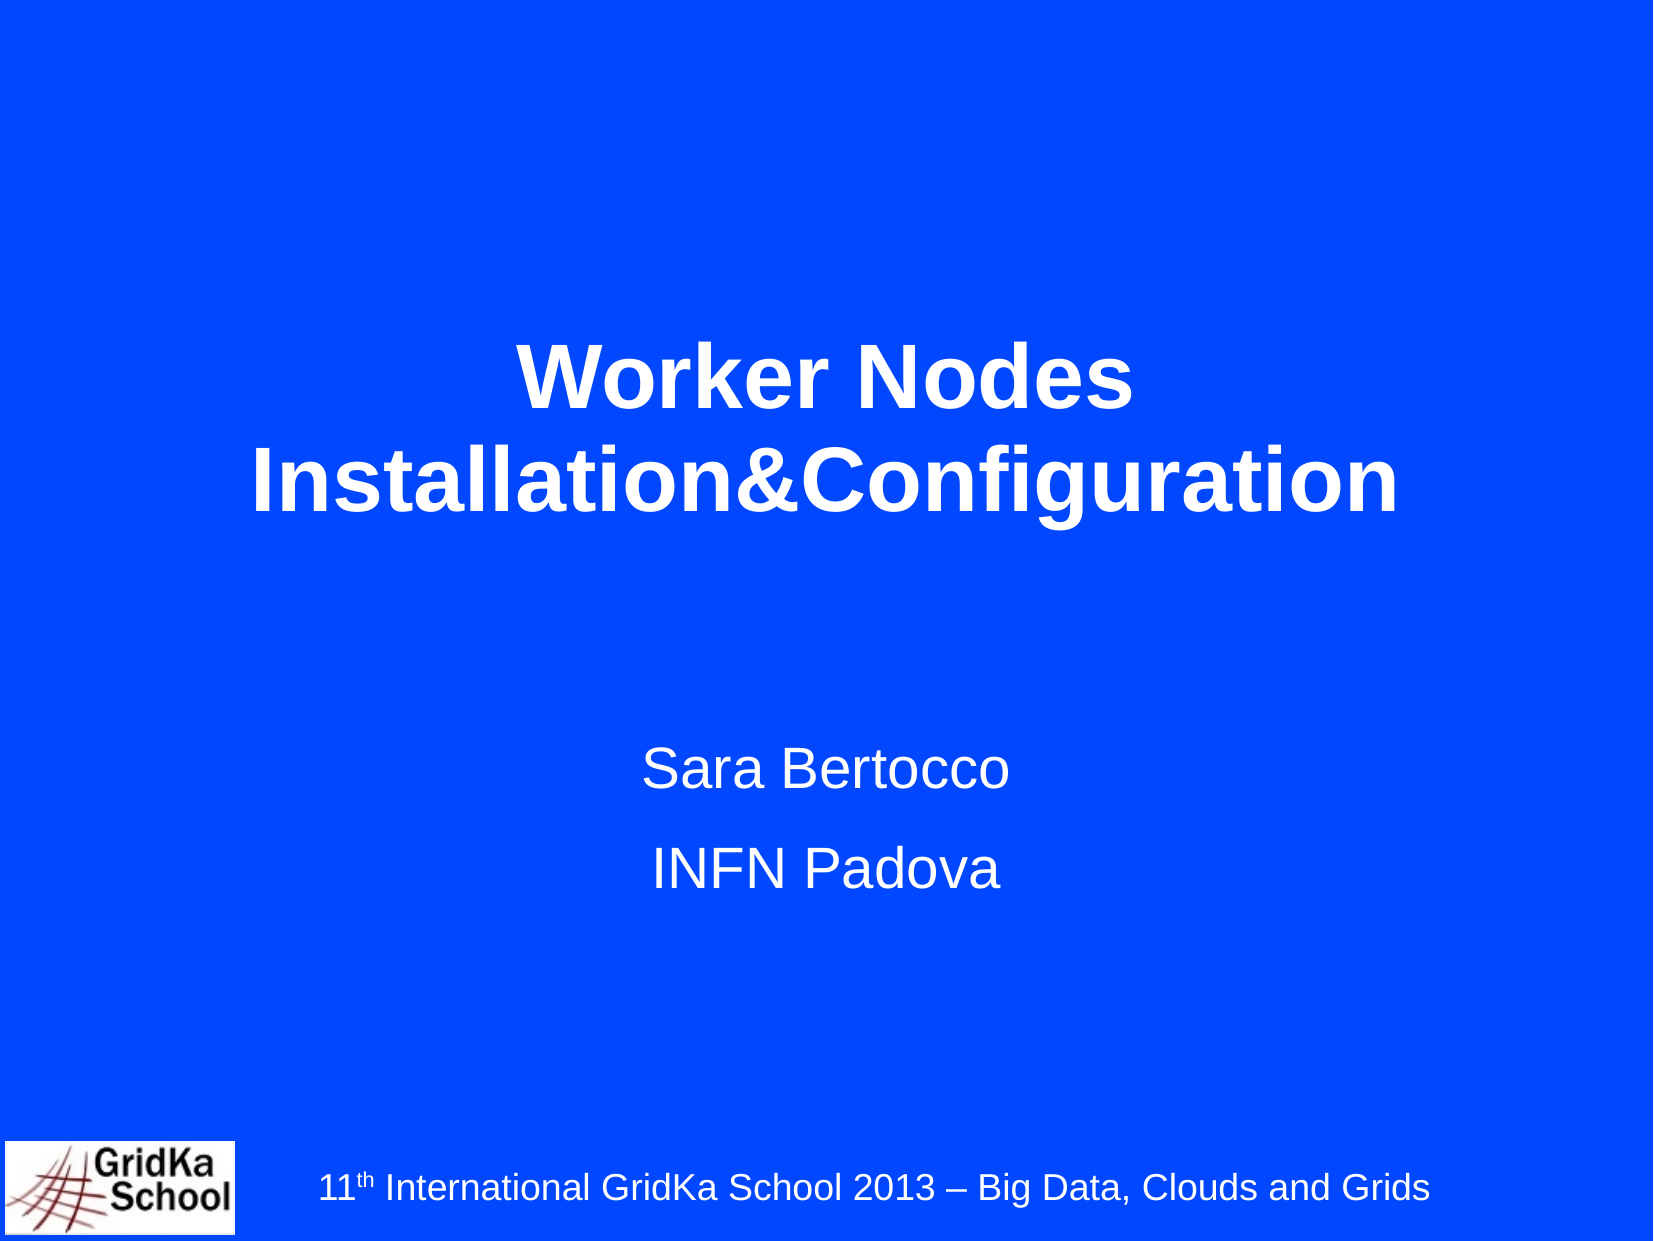

#
Worker Nodes
Installation&Configuration
Sara Bertocco
INFN Padova
11th International GridKa School 2013 – Big Data, Clouds and Grids